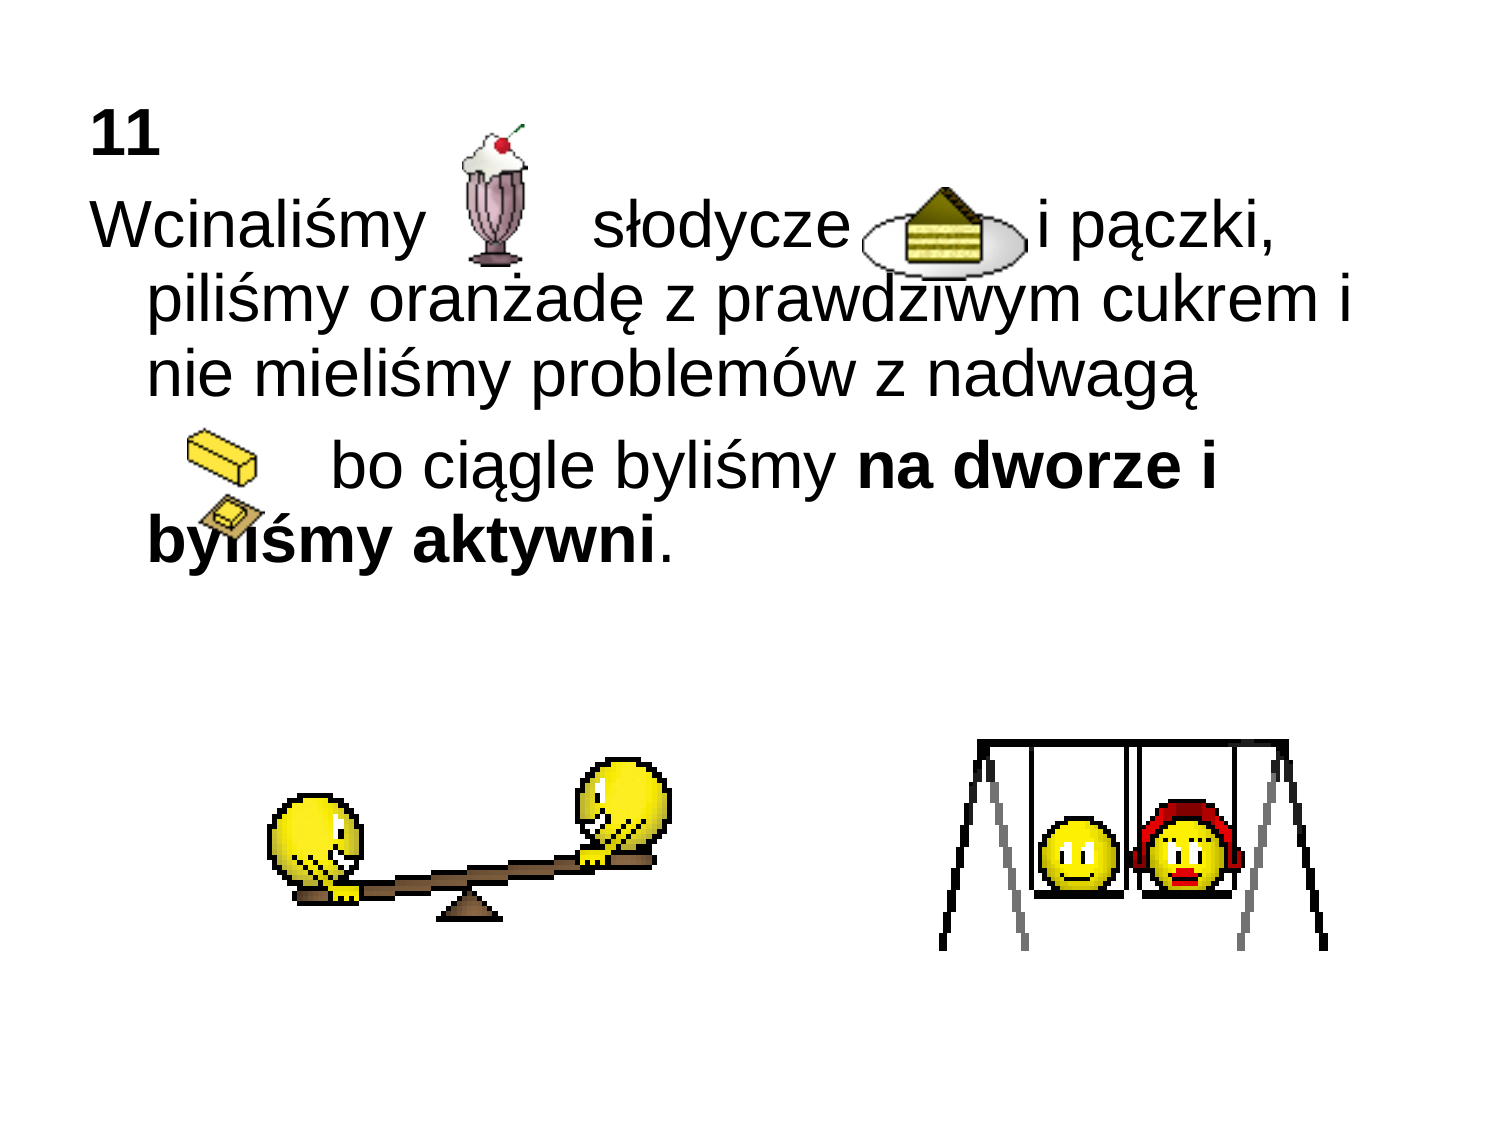

# 11
Wcinaliśmy słodycze i pączki, piliśmy oranżadę z prawdziwym cukrem i nie mieliśmy problemów z nadwagą
 bo ciągle byliśmy na dworze i byliśmy aktywni.